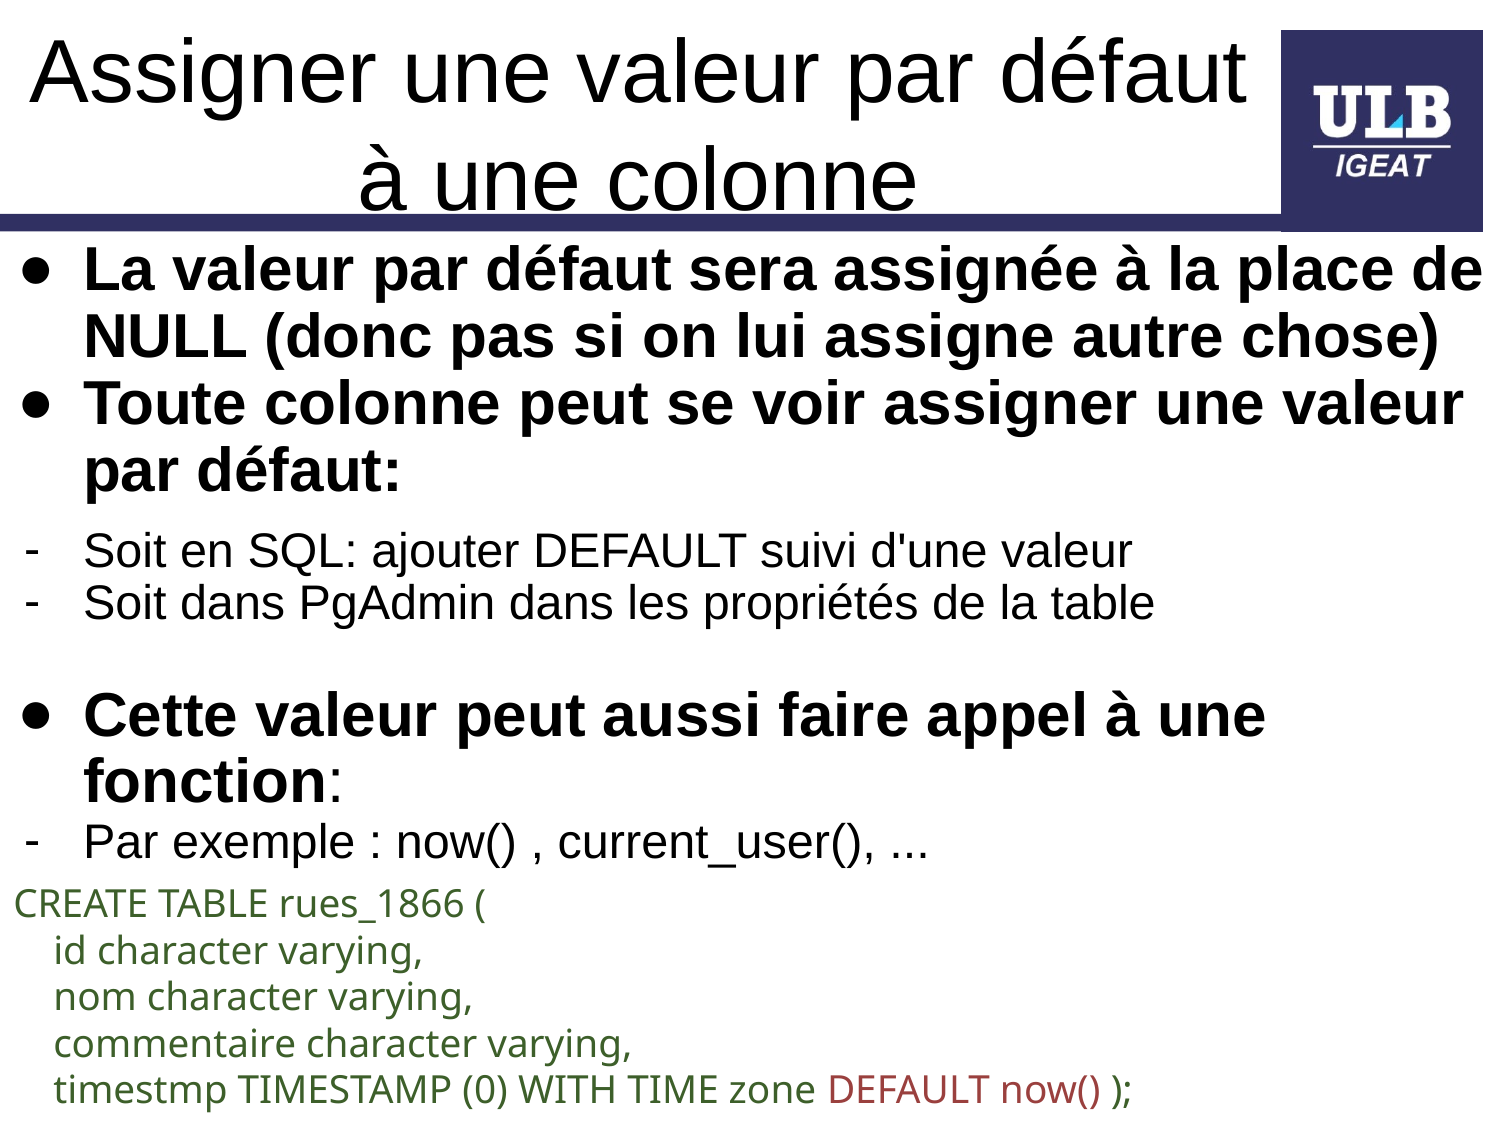

Assigner une valeur par défaut à une colonne
La valeur par défaut sera assignée à la place de NULL (donc pas si on lui assigne autre chose)
Toute colonne peut se voir assigner une valeur par défaut:
Soit en SQL: ajouter DEFAULT suivi d'une valeur
Soit dans PgAdmin dans les propriétés de la table
Cette valeur peut aussi faire appel à une fonction:
Par exemple : now() , current_user(), ...
CREATE TABLE rues_1866 (
 id character varying,
 nom character varying,
 commentaire character varying,
 timestmp TIMESTAMP (0) WITH TIME zone DEFAULT now() );